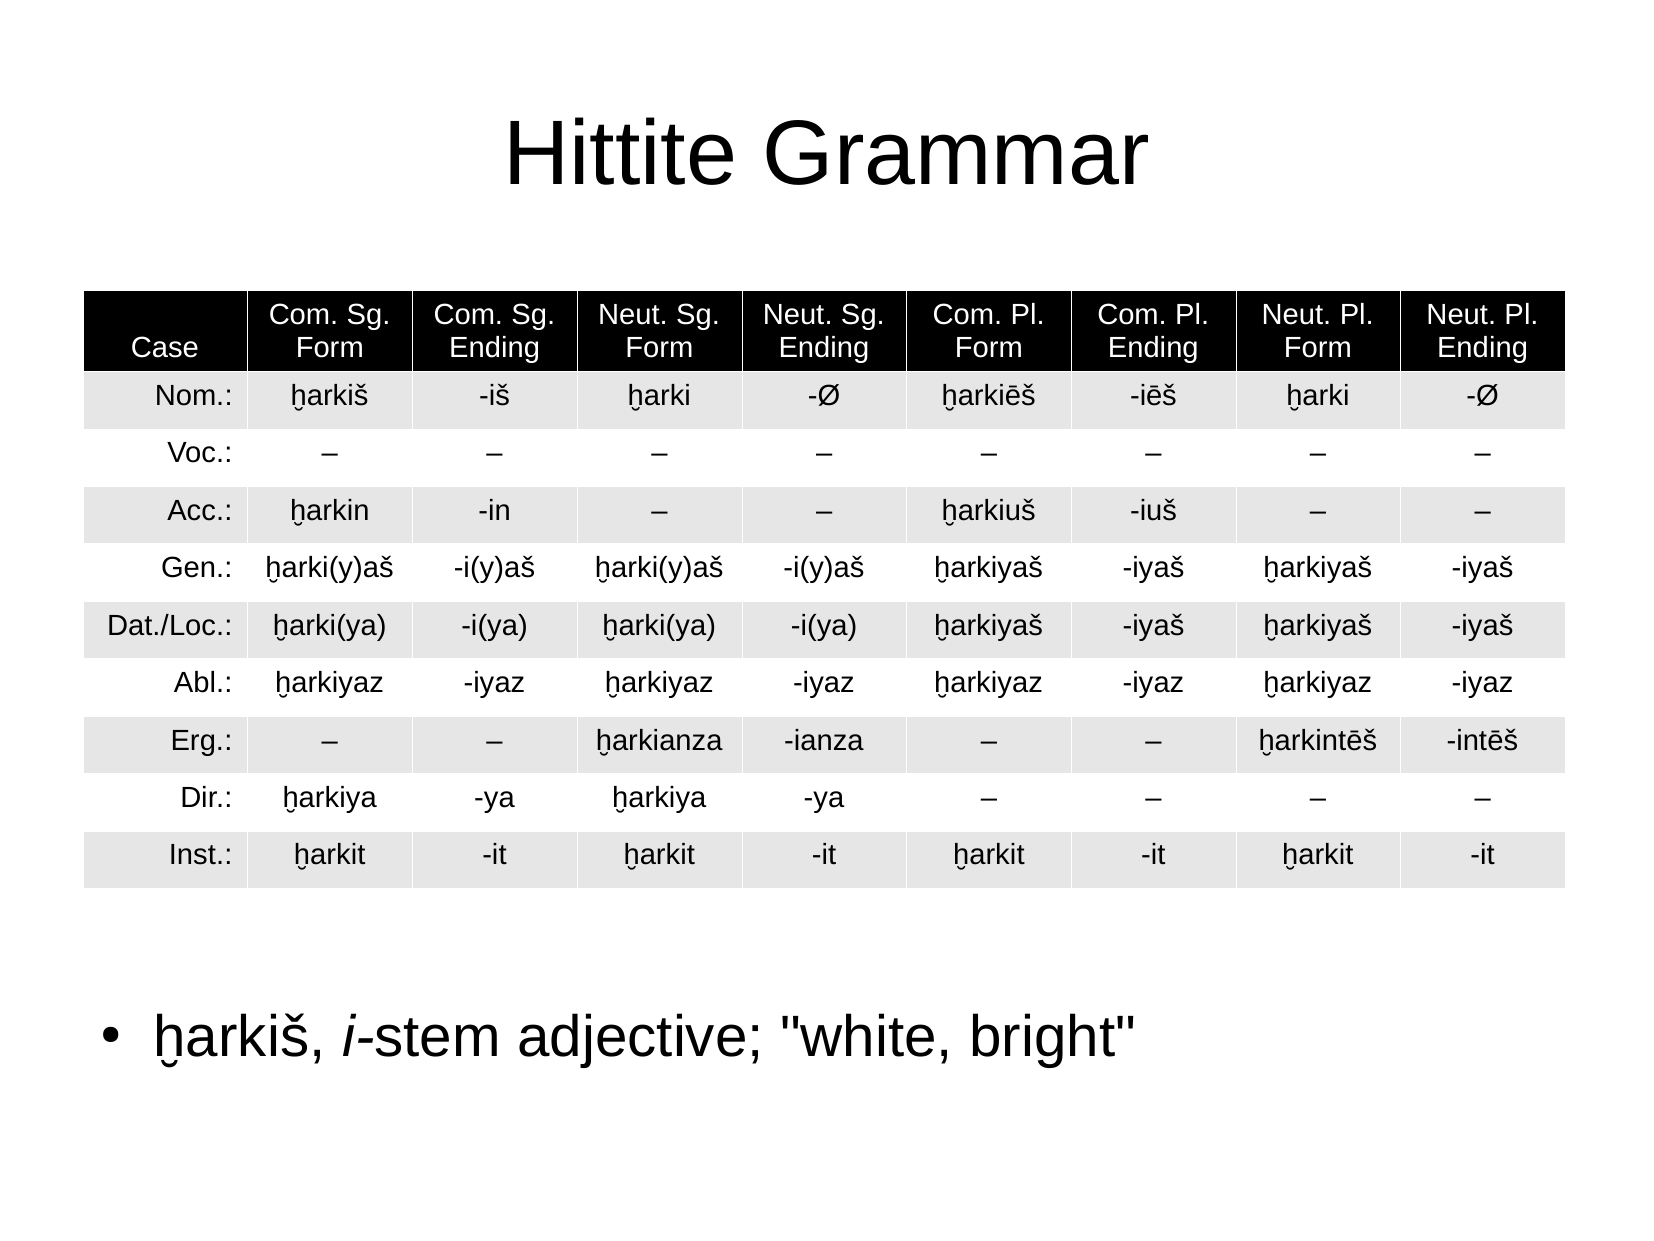

# Hittite Grammar
| Case | Com. Sg. Form | Com. Sg. Ending | Neut. Sg. Form | Neut. Sg. Ending | Com. Pl. Form | Com. Pl. Ending | Neut. Pl. Form | Neut. Pl. Ending |
| --- | --- | --- | --- | --- | --- | --- | --- | --- |
| Nom.: | ḫarkiš | -iš | ḫarki | -Ø | ḫarkiēš | -iēš | ḫarki | -Ø |
| Voc.: | – | – | – | – | – | – | – | – |
| Acc.: | ḫarkin | -in | – | – | ḫarkiuš | -iuš | – | – |
| Gen.: | ḫarki(y)aš | -i(y)aš | ḫarki(y)aš | -i(y)aš | ḫarkiyaš | -iyaš | ḫarkiyaš | -iyaš |
| Dat./Loc.: | ḫarki(ya) | -i(ya) | ḫarki(ya) | -i(ya) | ḫarkiyaš | -iyaš | ḫarkiyaš | -iyaš |
| Abl.: | ḫarkiyaz | -iyaz | ḫarkiyaz | -iyaz | ḫarkiyaz | -iyaz | ḫarkiyaz | -iyaz |
| Erg.: | – | – | ḫarkianza | -ianza | – | – | ḫarkintēš | -intēš |
| Dir.: | ḫarkiya | -ya | ḫarkiya | -ya | – | – | – | – |
| Inst.: | ḫarkit | -it | ḫarkit | -it | ḫarkit | -it | ḫarkit | -it |
| | | | | | | | | |
ḫarkiš, i-stem adjective; "white, bright"